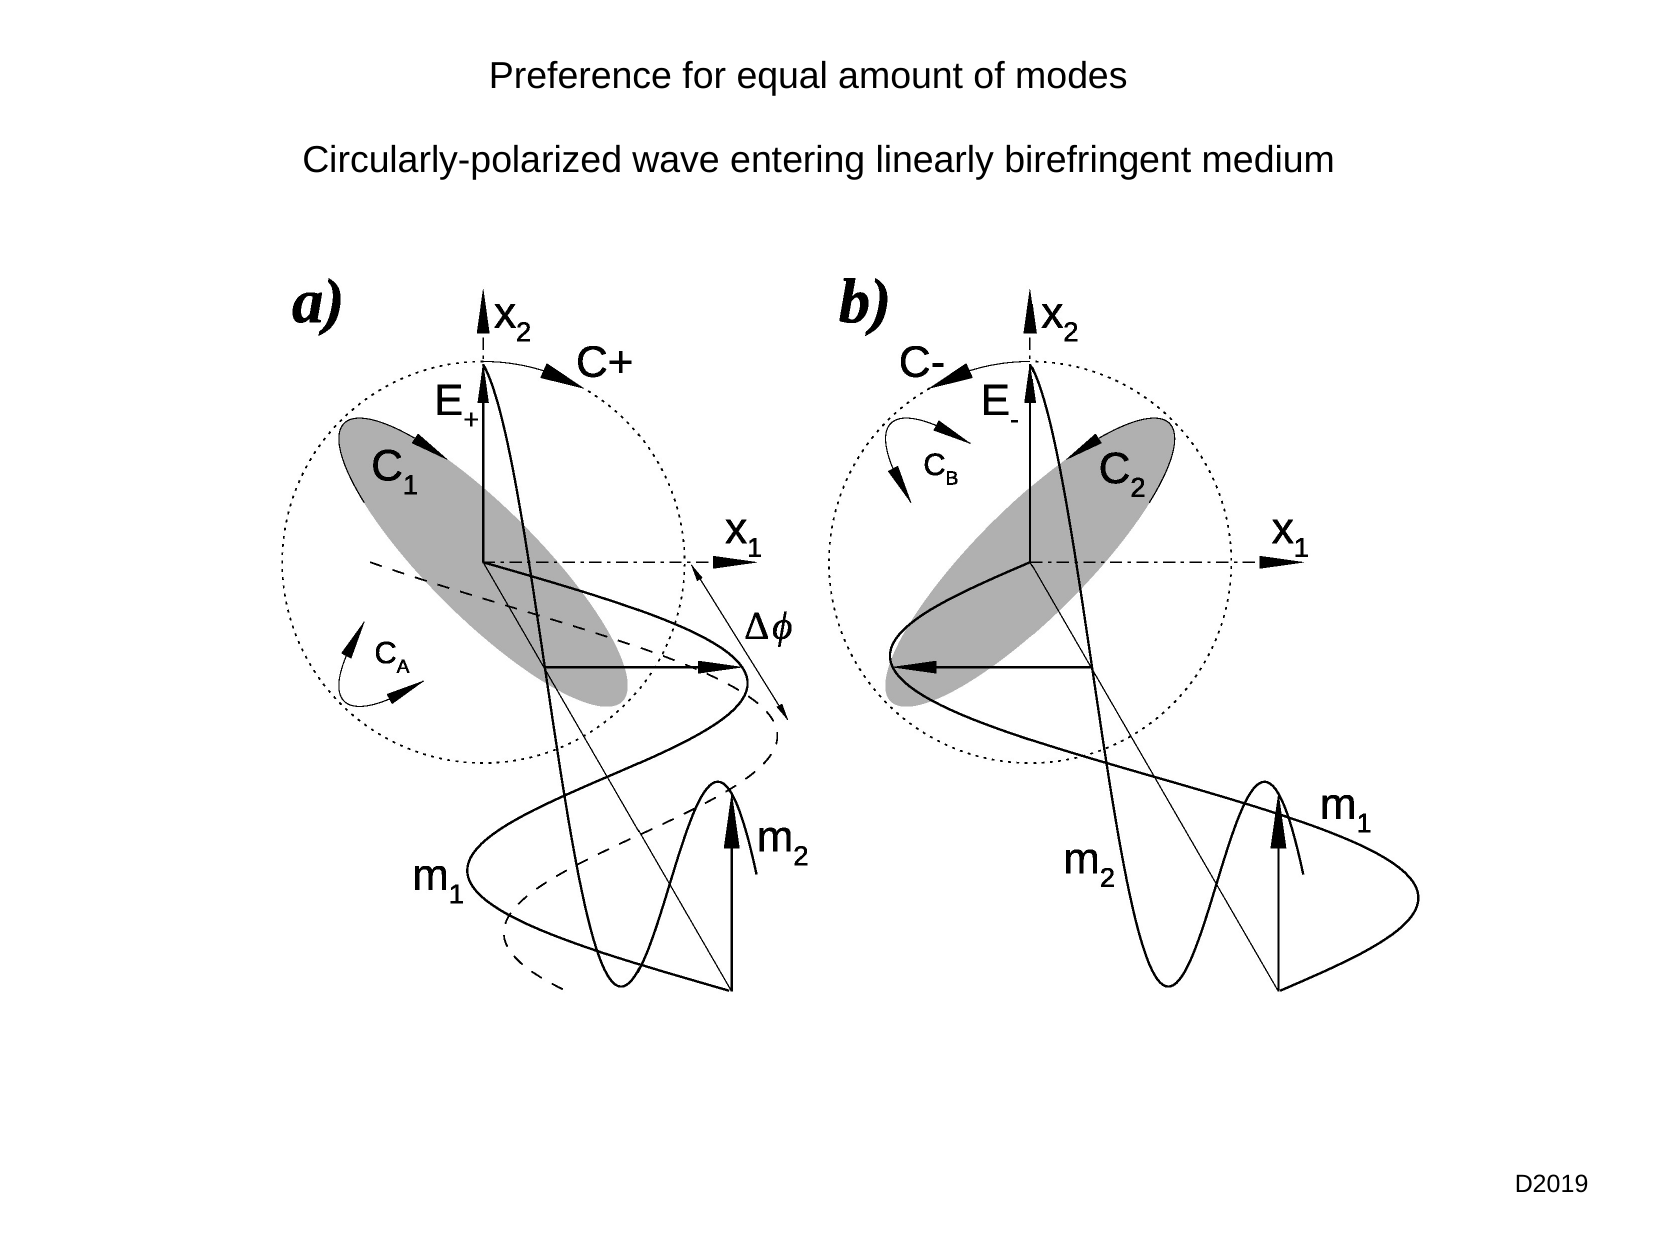

Preference for equal amount of modes
Circularly-polarized wave entering linearly birefringent medium
D2019